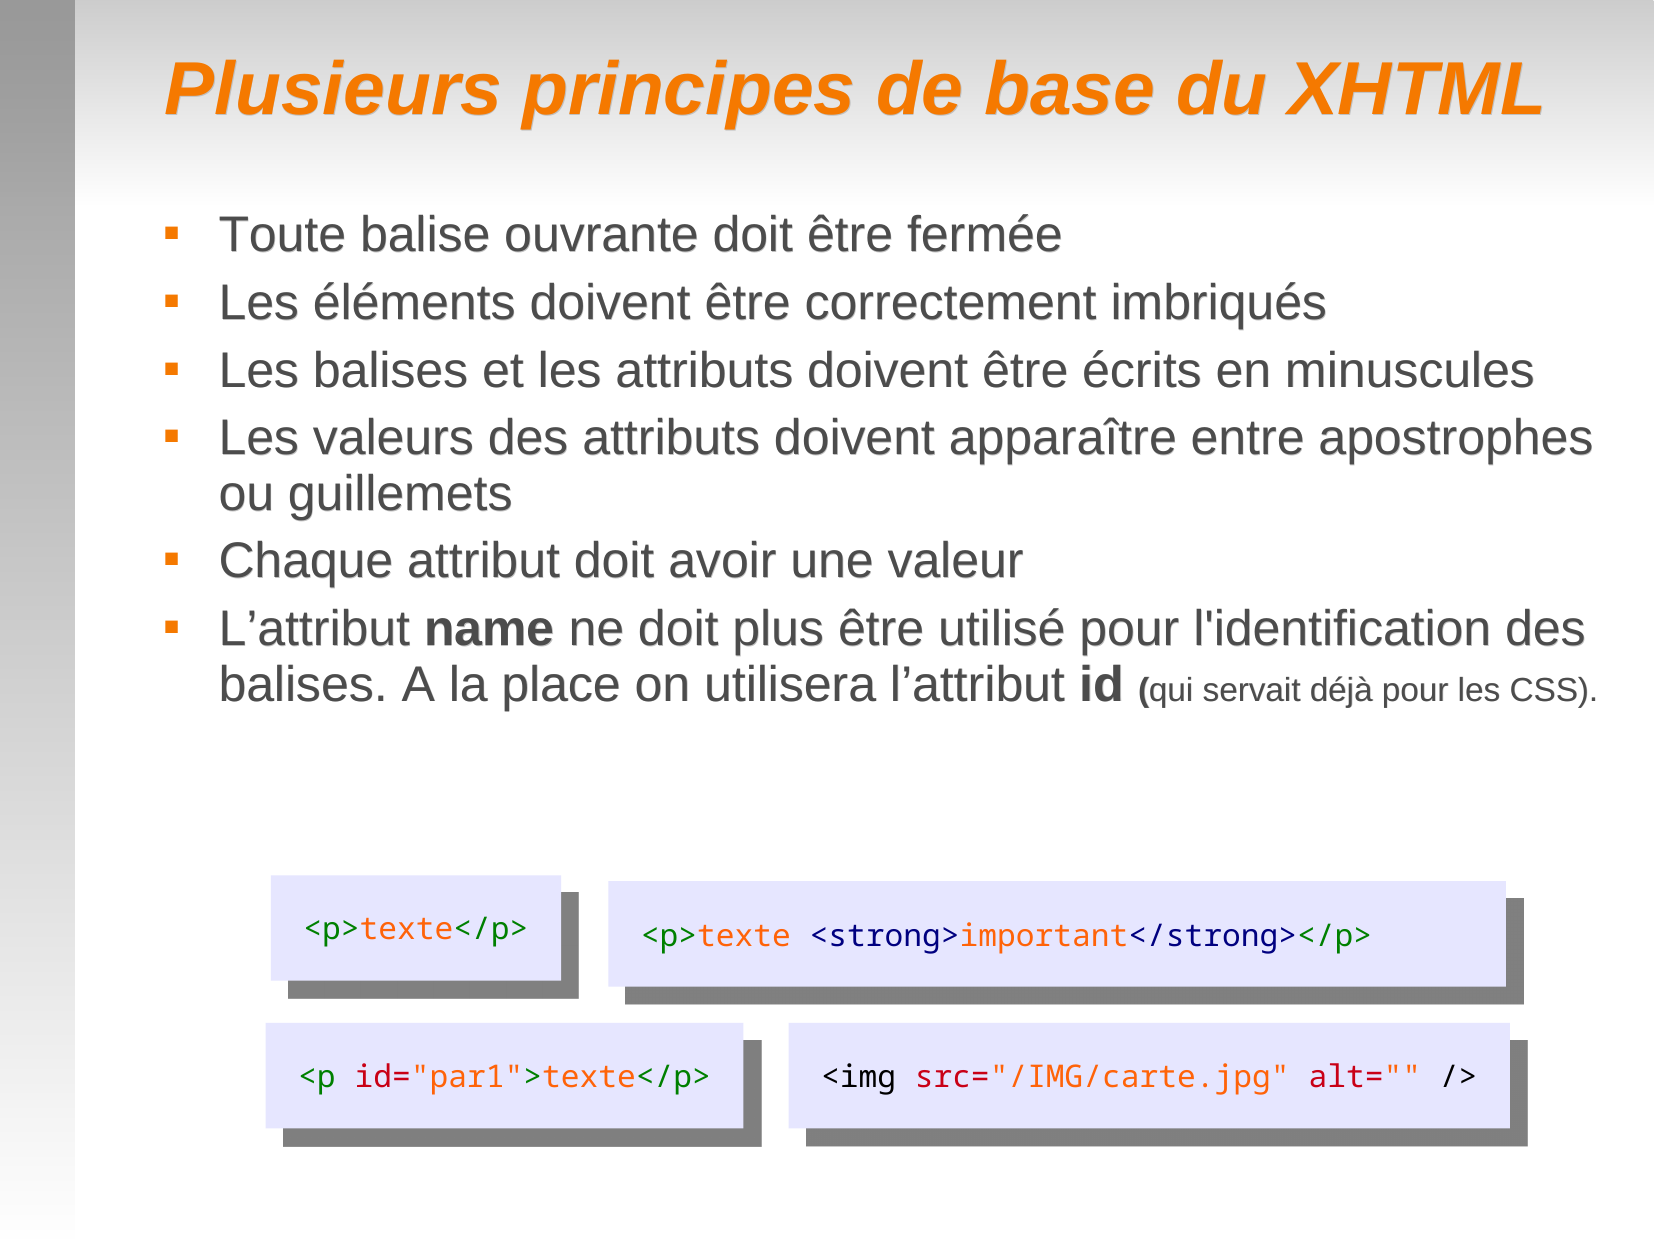

# Plusieurs principes de base du XHTML
Toute balise ouvrante doit être fermée
Les éléments doivent être correctement imbriqués
Les balises et les attributs doivent être écrits en minuscules
Les valeurs des attributs doivent apparaître entre apostrophes ou guillemets
Chaque attribut doit avoir une valeur
L’attribut name ne doit plus être utilisé pour l'identification des balises. A la place on utilisera l’attribut id (qui servait déjà pour les CSS).
<p>texte</p>
<p>texte <strong>important</strong></p>
<p id="par1">texte</p>
<img src="/IMG/carte.jpg" alt="" />